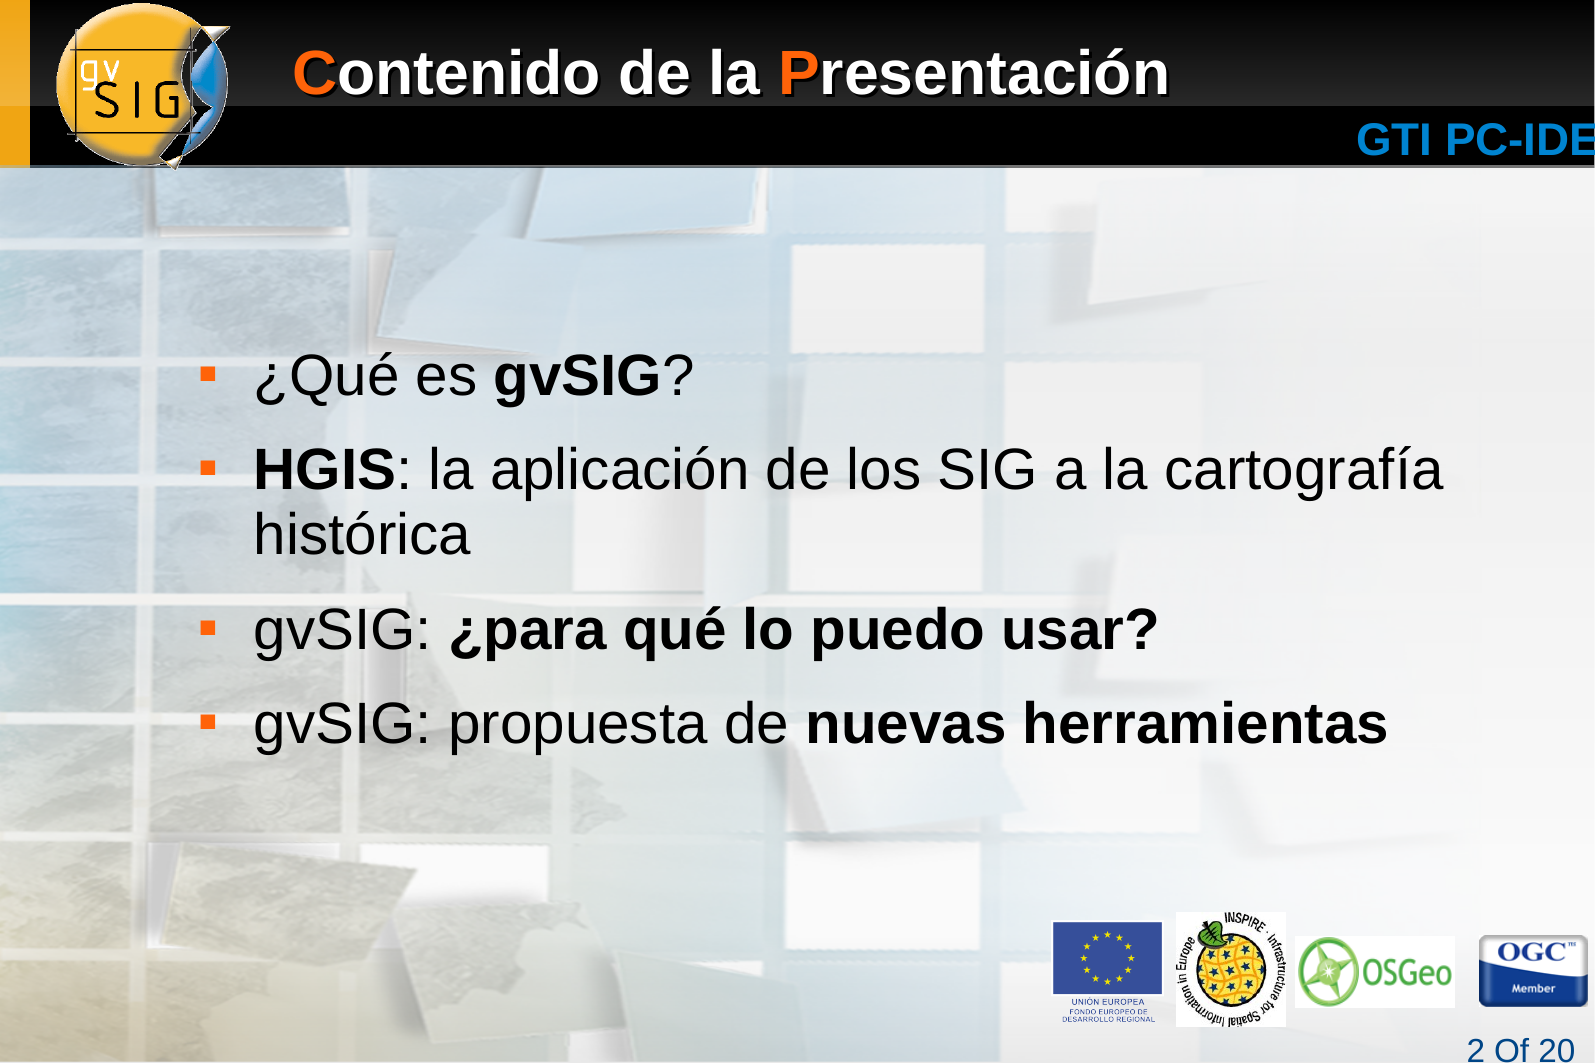

Contenido de la Presentación
# ¿Qué es gvSIG?
HGIS: la aplicación de los SIG a la cartografía histórica
gvSIG: ¿para qué lo puedo usar?
gvSIG: propuesta de nuevas herramientas